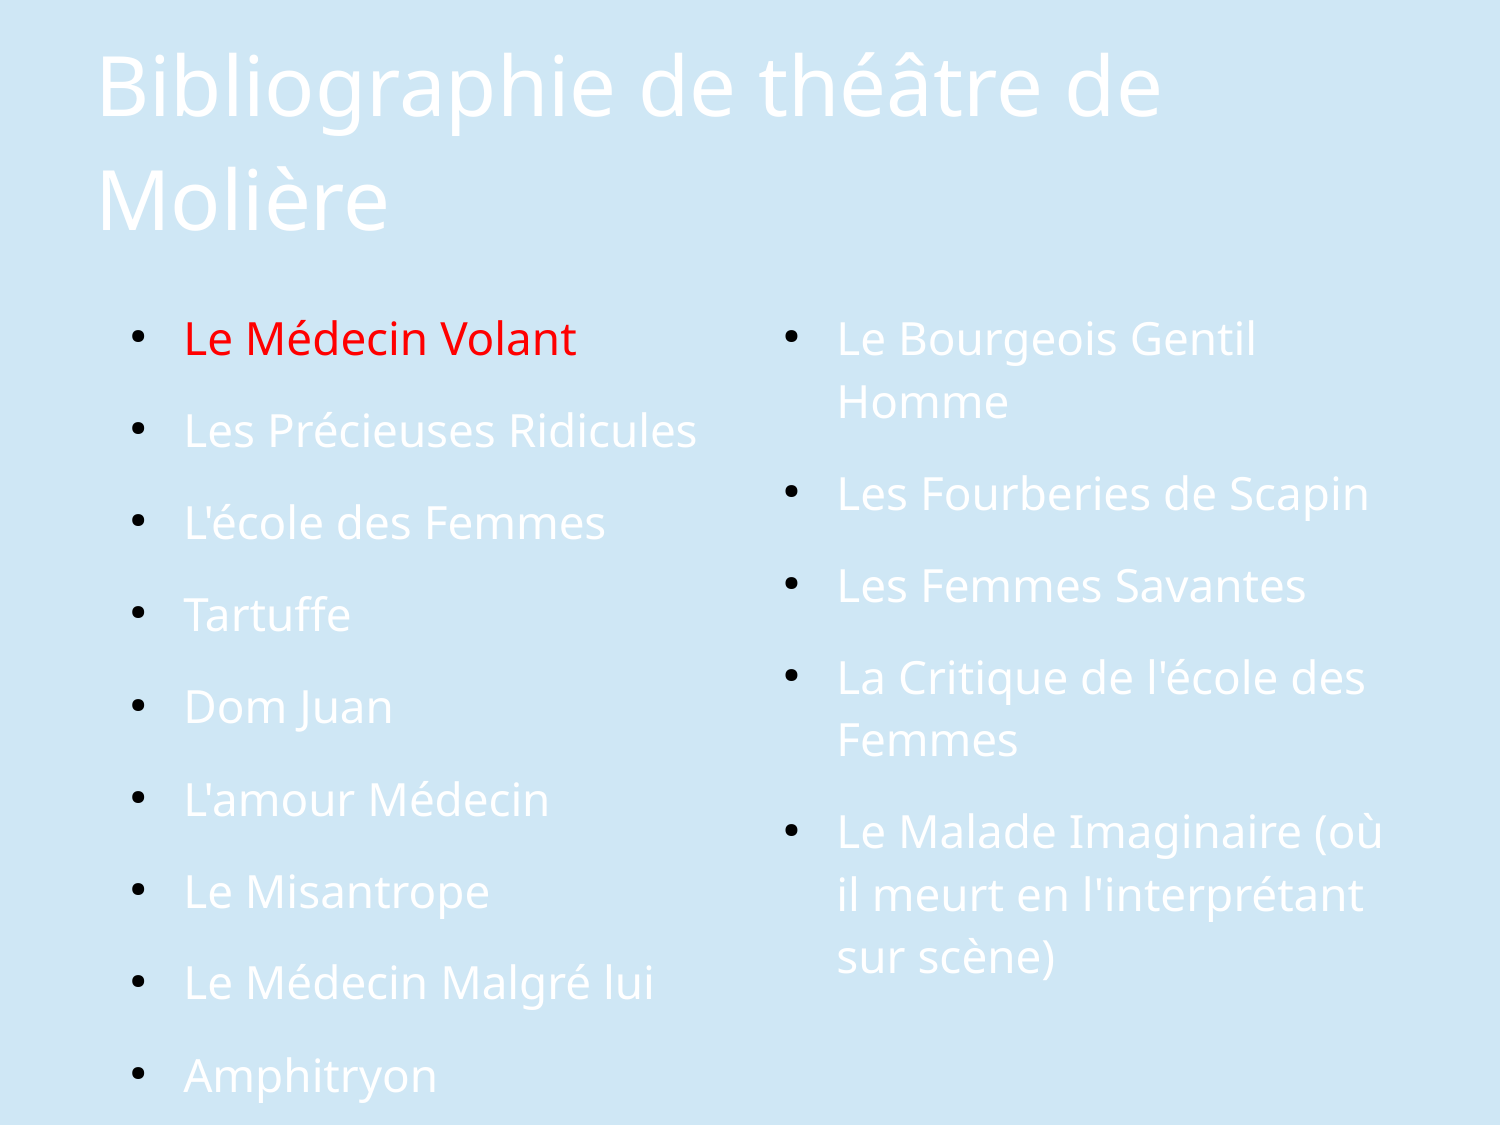

# Bibliographie de théâtre de Molière
Le Médecin Volant
Les Précieuses Ridicules
L'école des Femmes
Tartuffe
Dom Juan
L'amour Médecin
Le Misantrope
Le Médecin Malgré lui
Amphitryon
Le Bourgeois Gentil Homme
Les Fourberies de Scapin
Les Femmes Savantes
La Critique de l'école des Femmes
Le Malade Imaginaire (où il meurt en l'interprétant sur scène)